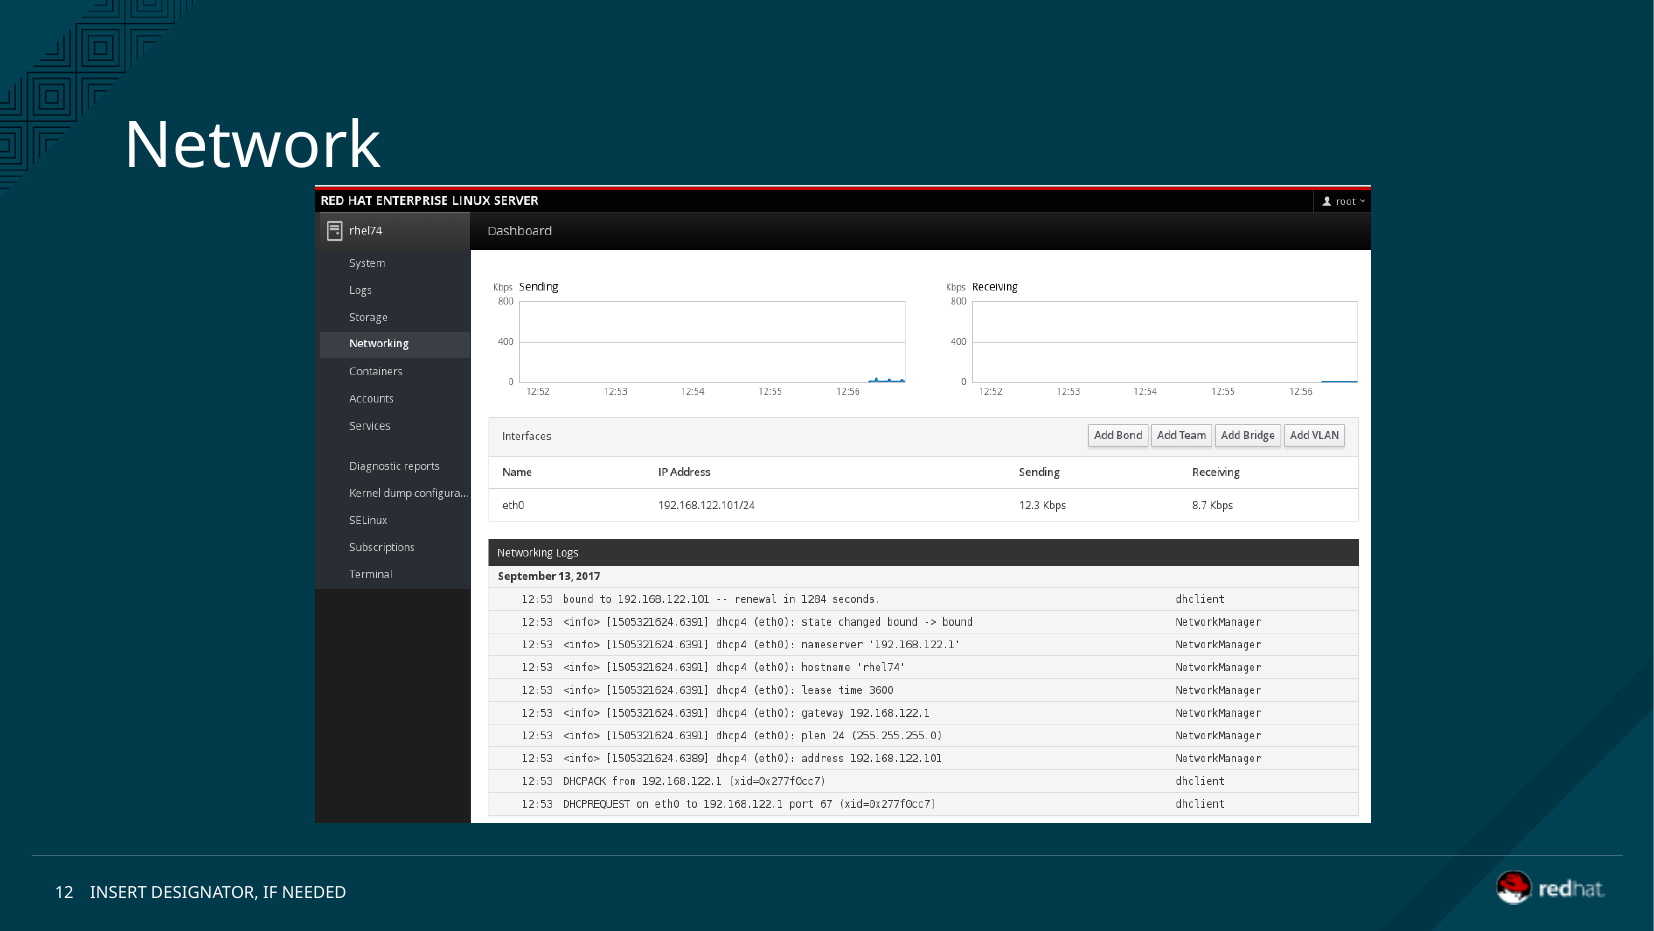

# Network
12
INSERT DESIGNATOR, IF NEEDED